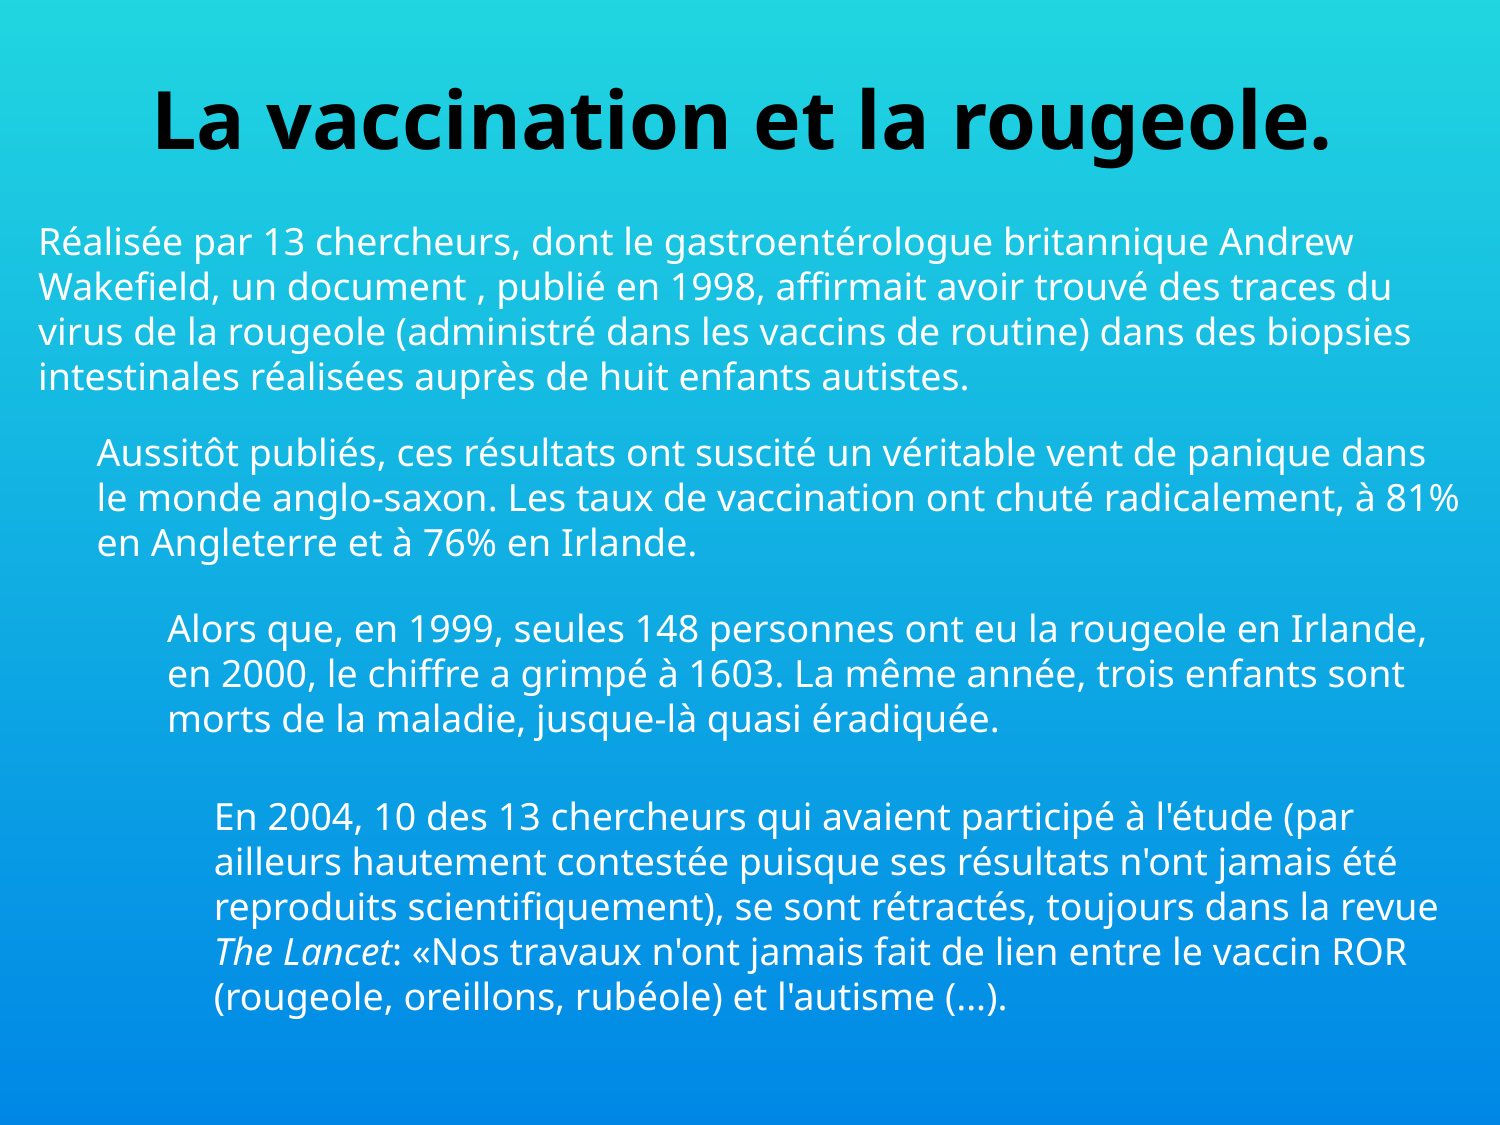

# La vaccination et la rougeole.
Réalisée par 13 chercheurs, dont le gastroentérologue britannique Andrew Wakefield, un document , publié en 1998, affirmait avoir trouvé des traces du virus de la rougeole (administré dans les vaccins de routine) dans des biopsies intestinales réalisées auprès de huit enfants autistes.
Aussitôt publiés, ces résultats ont suscité un véritable vent de panique dans le monde anglo-saxon. Les taux de vaccination ont chuté radicalement, à 81% en Angleterre et à 76% en Irlande.
Alors que, en 1999, seules 148 personnes ont eu la rougeole en Irlande, en 2000, le chiffre a grimpé à 1603. La même année, trois enfants sont morts de la maladie, jusque-là quasi éradiquée.
En 2004, 10 des 13 chercheurs qui avaient participé à l'étude (par ailleurs hautement contestée puisque ses résultats n'ont jamais été reproduits scientifiquement), se sont rétractés, toujours dans la revue The Lancet: «Nos travaux n'ont jamais fait de lien entre le vaccin ROR (rougeole, oreillons, rubéole) et l'autisme (...).